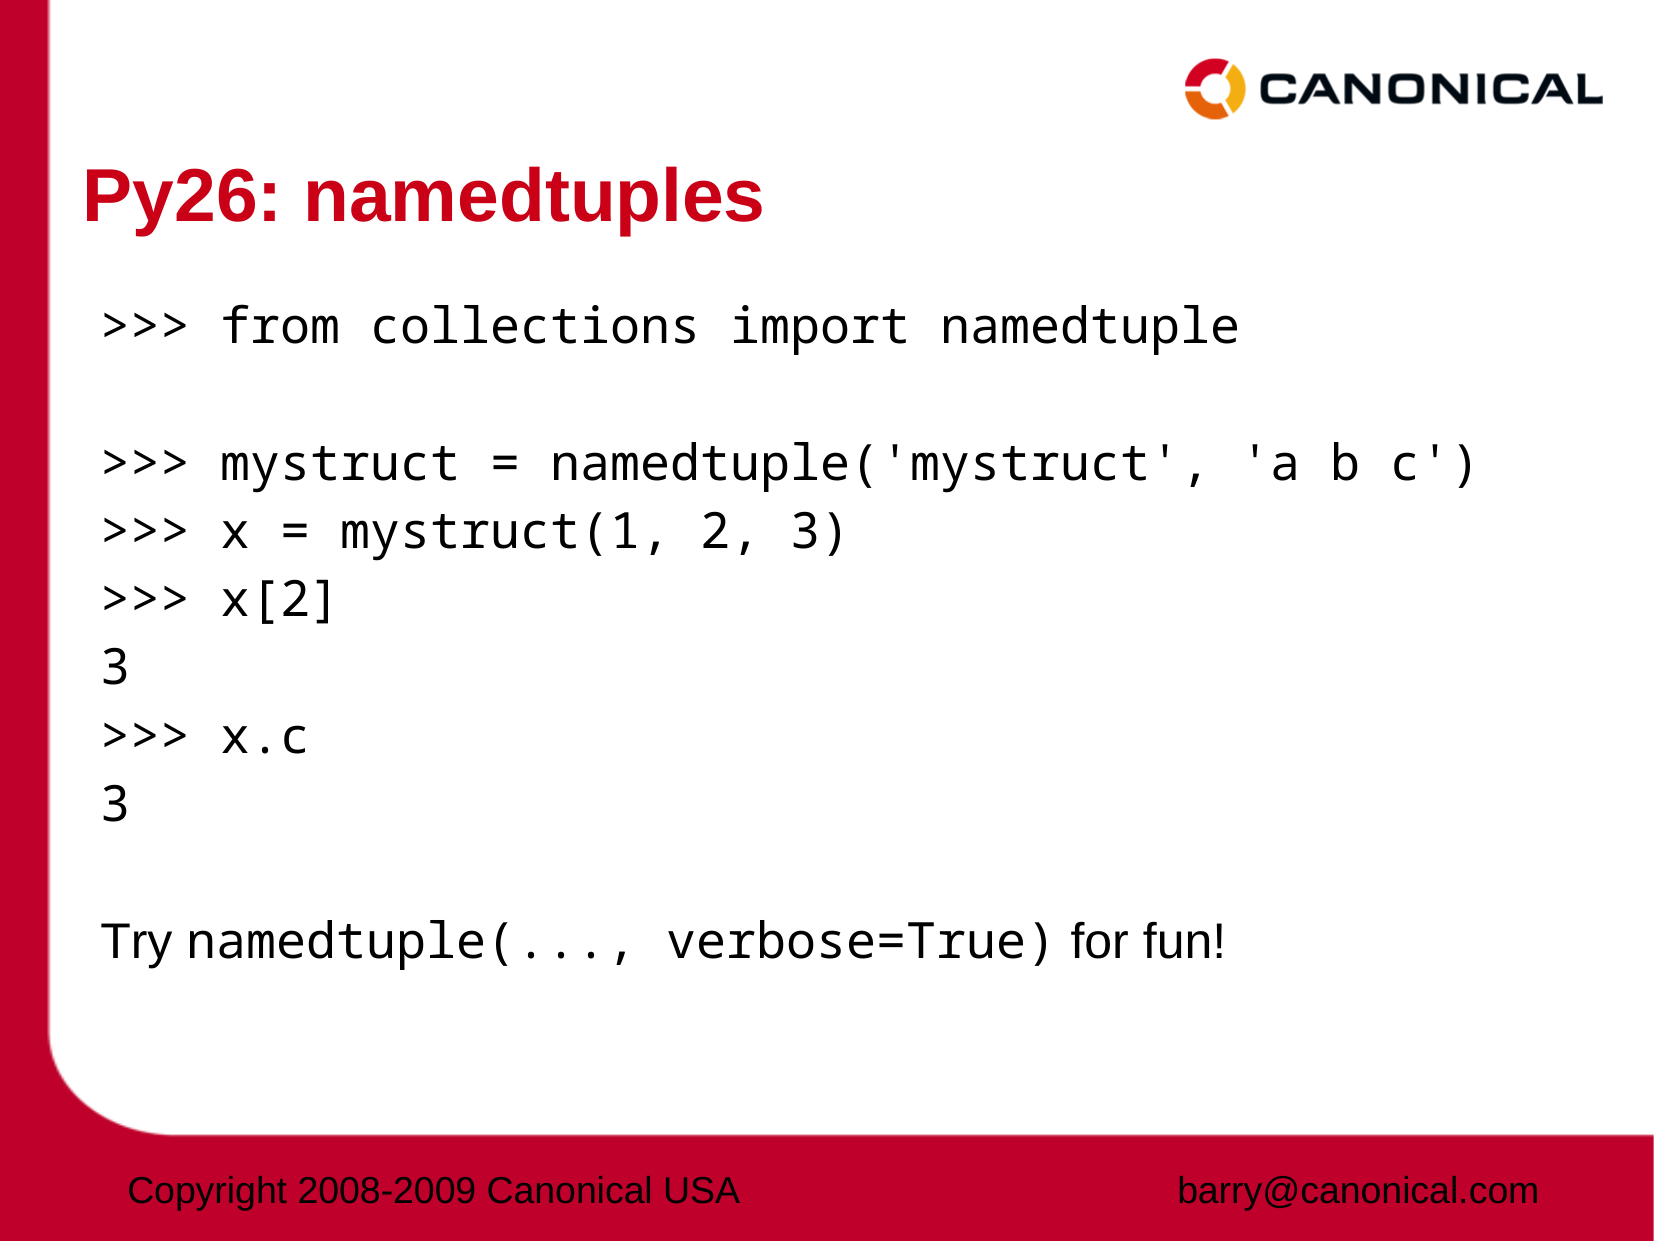

# Py26: namedtuples
>>> from collections import namedtuple
>>> mystruct = namedtuple('mystruct', 'a b c')
>>> x = mystruct(1, 2, 3)
>>> x[2]
3
>>> x.c
3
Try namedtuple(..., verbose=True) for fun!